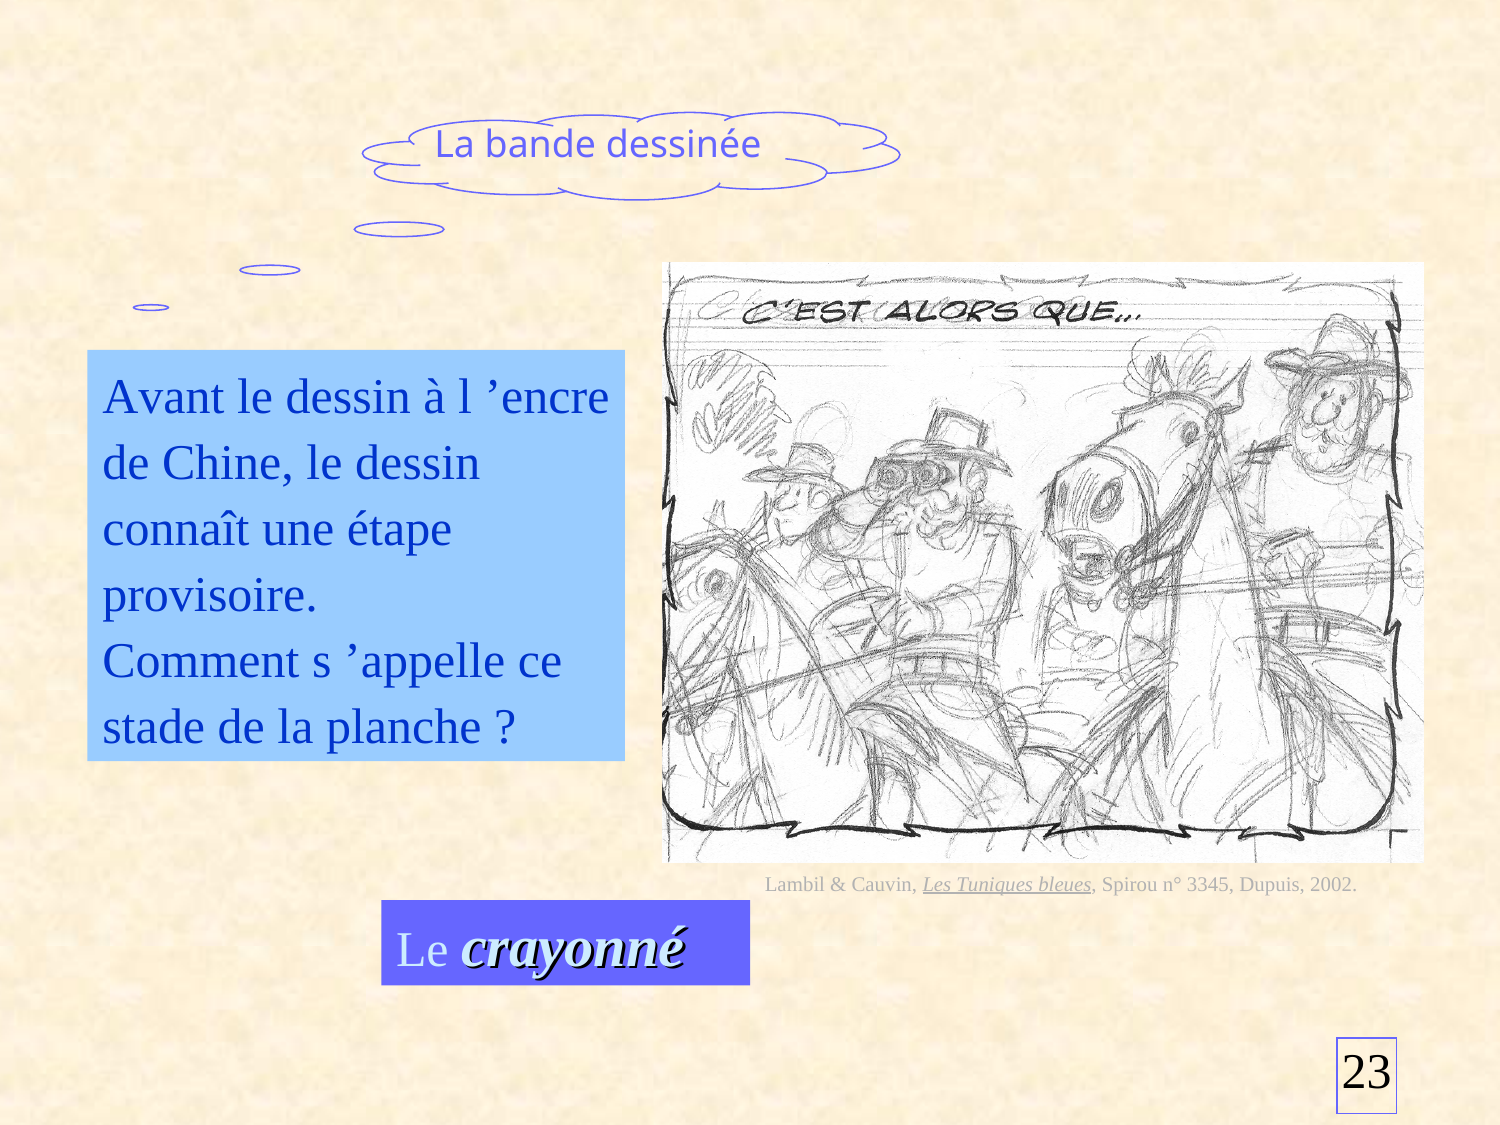

Lambil & Cauvin, Les Tuniques bleues, Spirou n° 3345, Dupuis, 2002.
Avant le dessin à l ’encre de Chine, le dessin connaît une étape provisoire.
Comment s ’appelle ce stade de la planche ?
Le crayonné
23